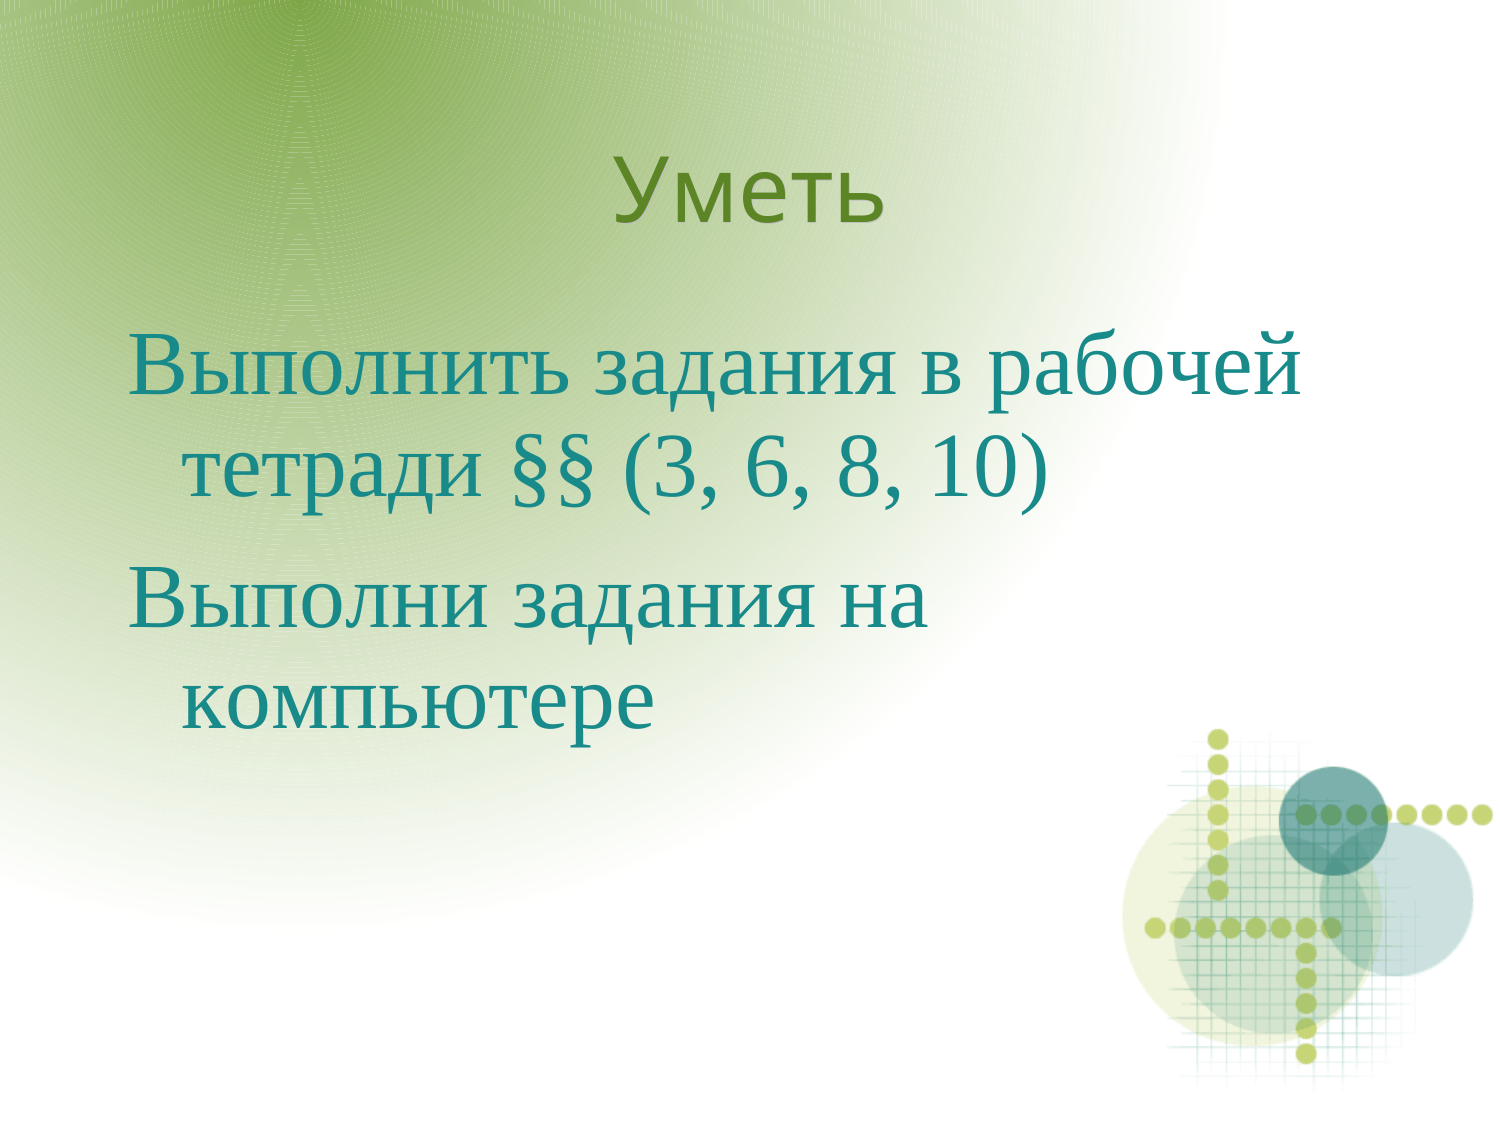

# Уметь
Выполнить задания в рабочей тетради §§ (3, 6, 8, 10)
Выполни задания на компьютере